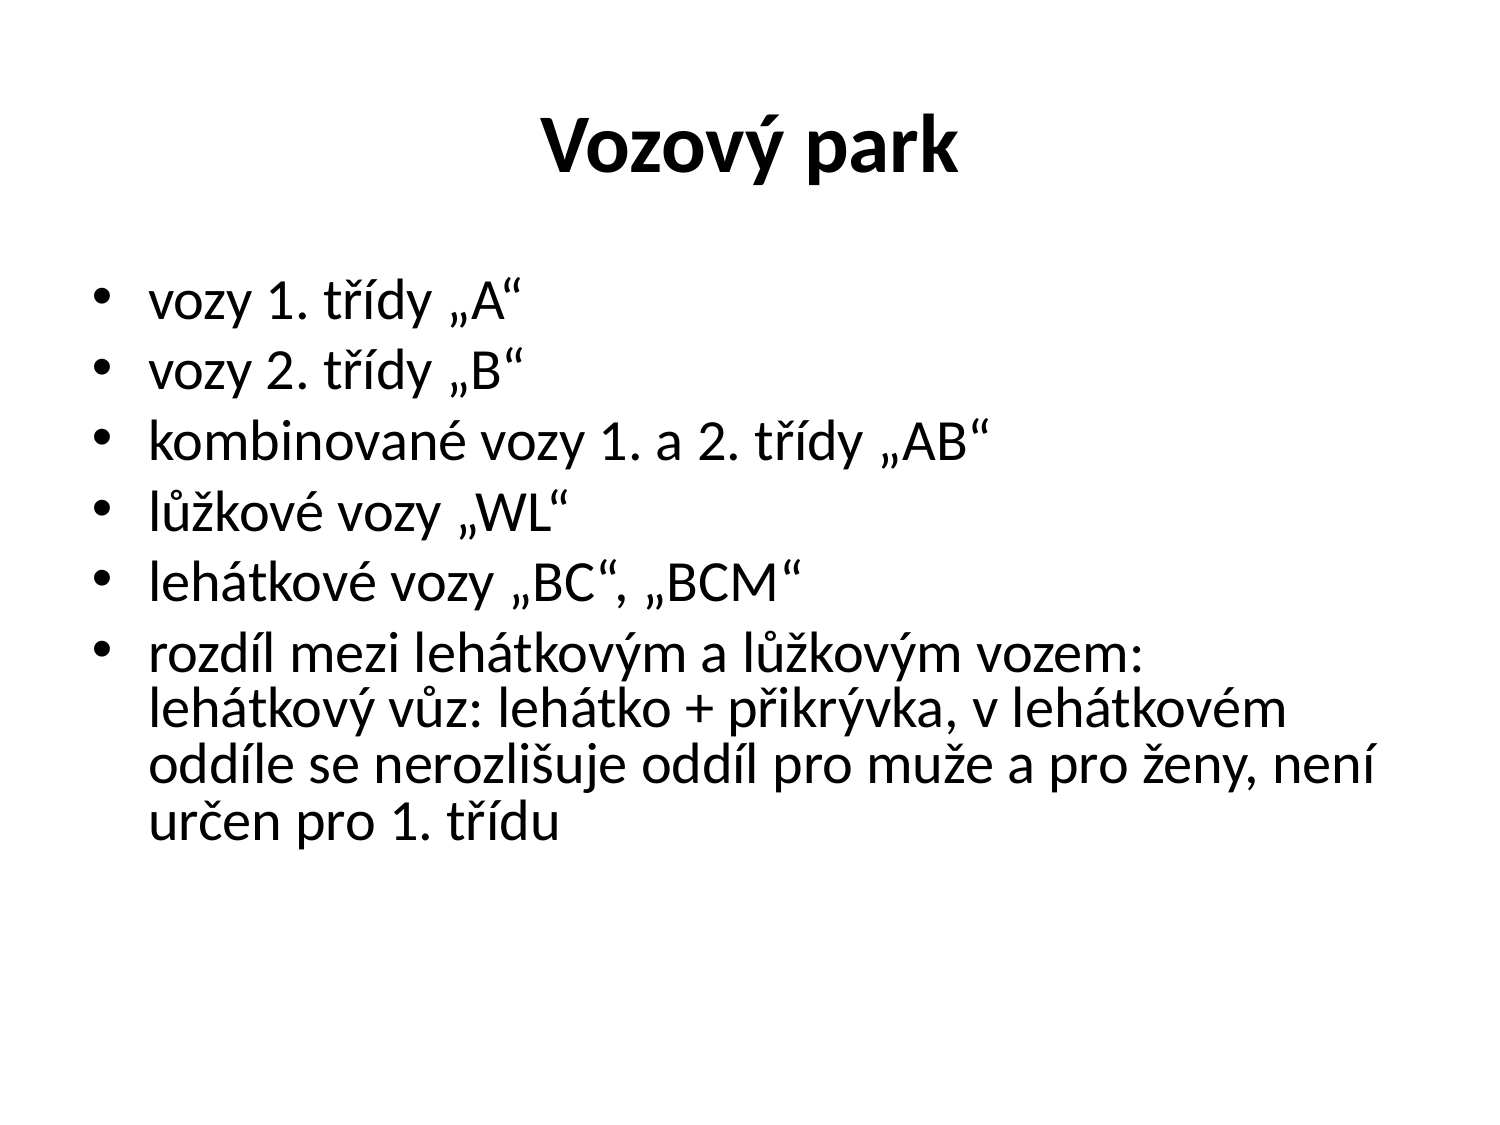

# Vozový park
vozy 1. třídy „A“
vozy 2. třídy „B“
kombinované vozy 1. a 2. třídy „AB“
lůžkové vozy „WL“
lehátkové vozy „BC“, „BCM“
rozdíl mezi lehátkovým a lůžkovým vozem:
lehátkový vůz: lehátko + přikrývka, v lehátkovém oddíle se nerozlišuje oddíl pro muže a pro ženy, není určen pro 1. třídu